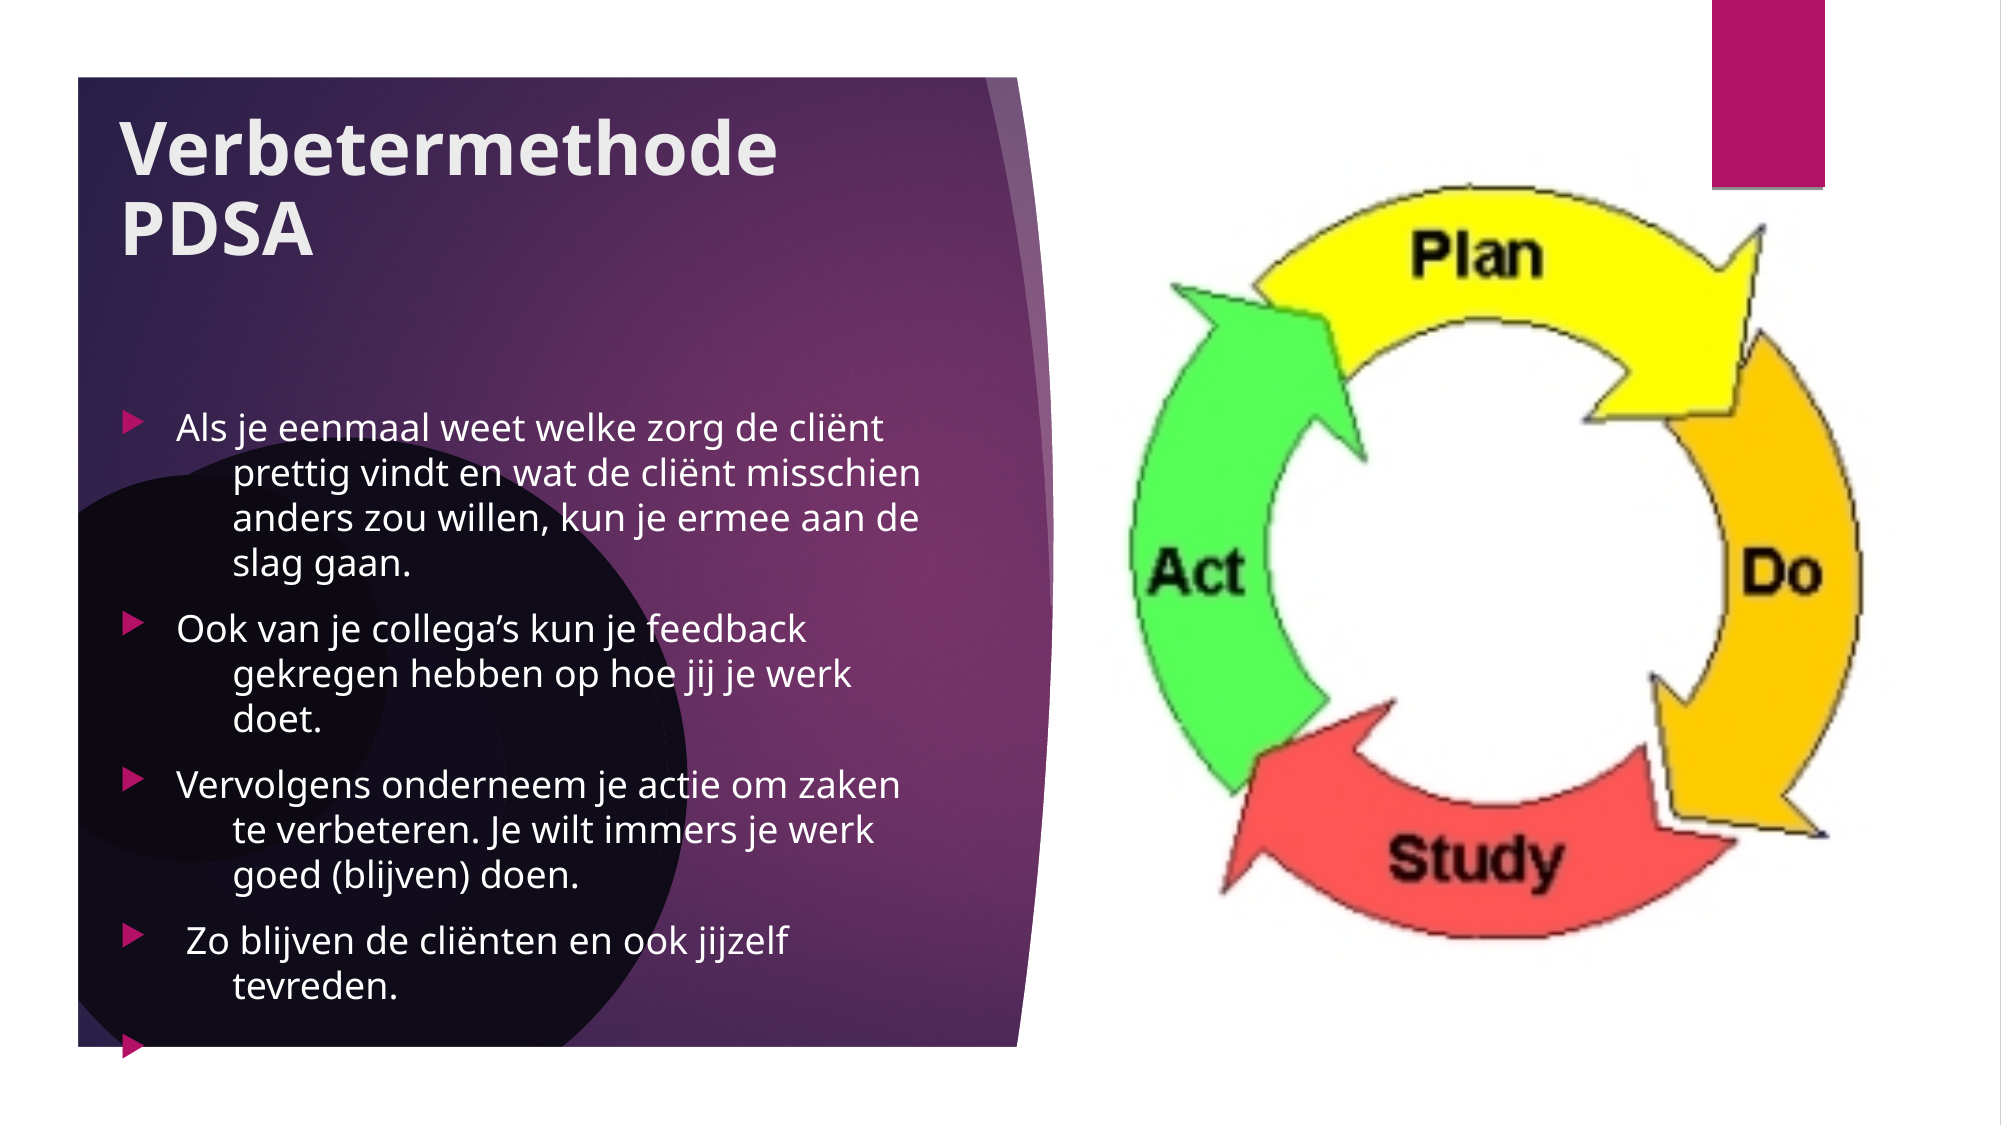

# Verbetermethode PDSA
Als je eenmaal weet welke zorg de cliënt prettig vindt en wat de cliënt misschien anders zou willen, kun je ermee aan de slag gaan.
Ook van je collega’s kun je feedback gekregen hebben op hoe jij je werk doet.
Vervolgens onderneem je actie om zaken te verbeteren. Je wilt immers je werk goed (blijven) doen.
 Zo blijven de cliënten en ook jijzelf tevreden.